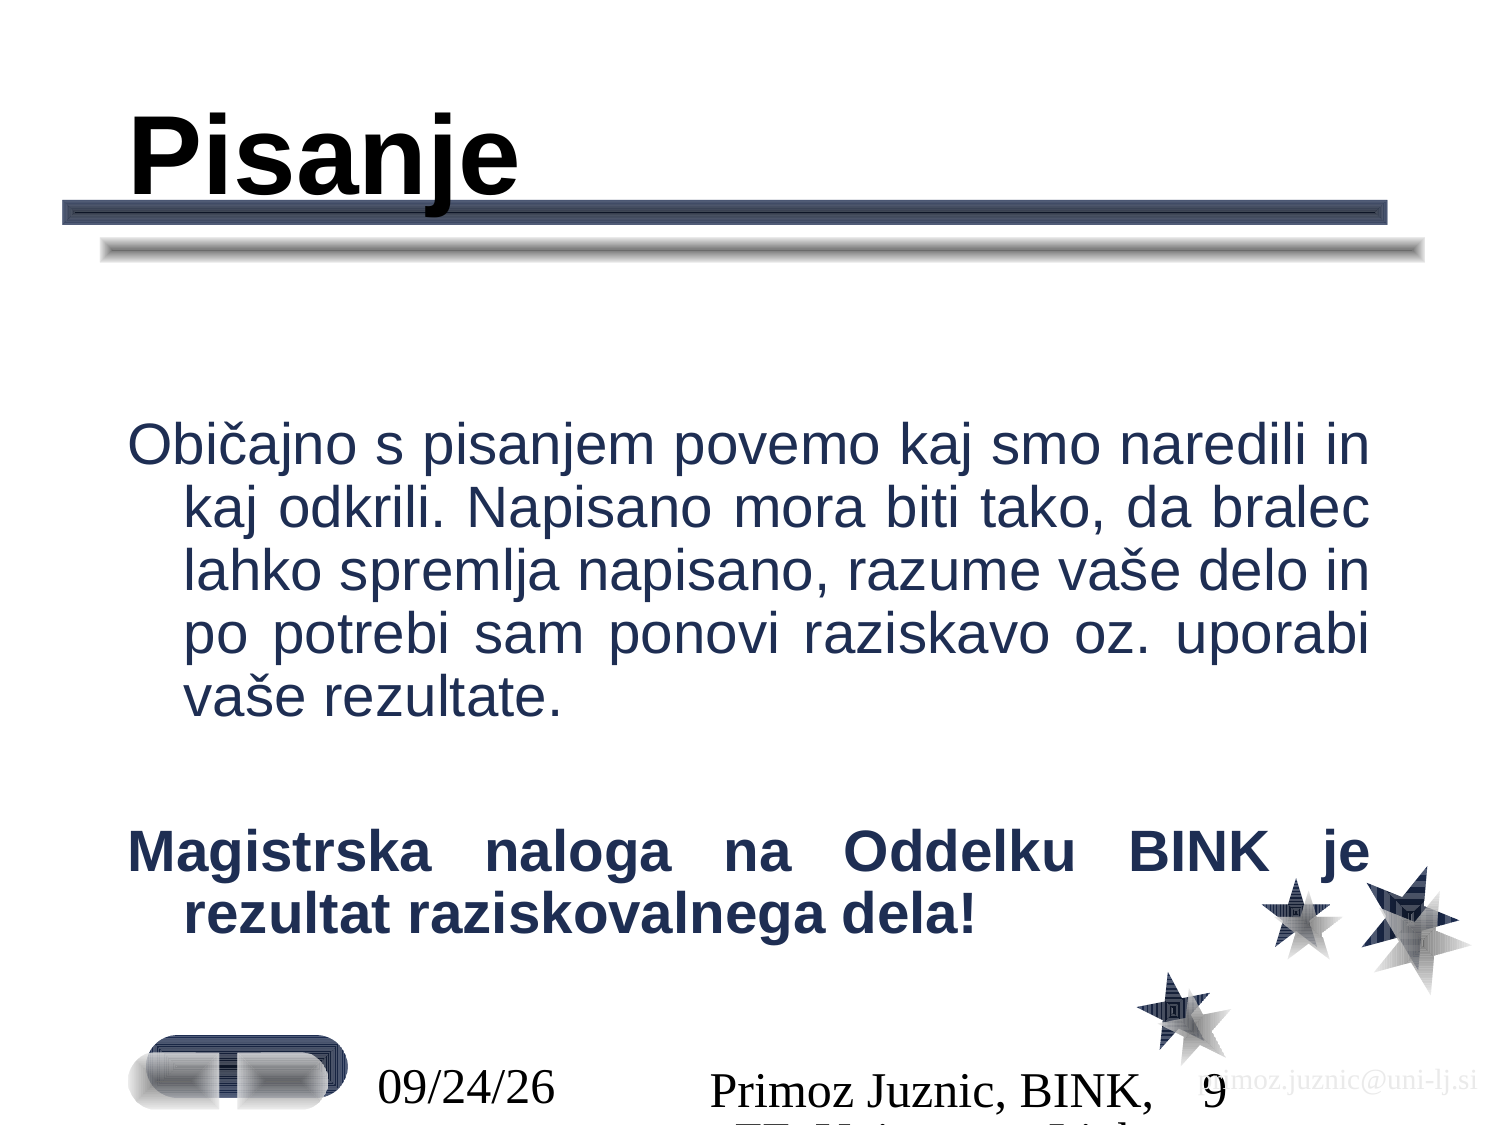

# Pisanje
Običajno s pisanjem povemo kaj smo naredili in kaj odkrili. Napisano mora biti tako, da bralec lahko spremlja napisano, razume vaše delo in po potrebi sam ponovi raziskavo oz. uporabi vaše rezultate.
Magistrska naloga na Oddelku BINK je rezultat raziskovalnega dela!
Primoz Juznic, BINK, FF, Univerza v Ljubljani
9